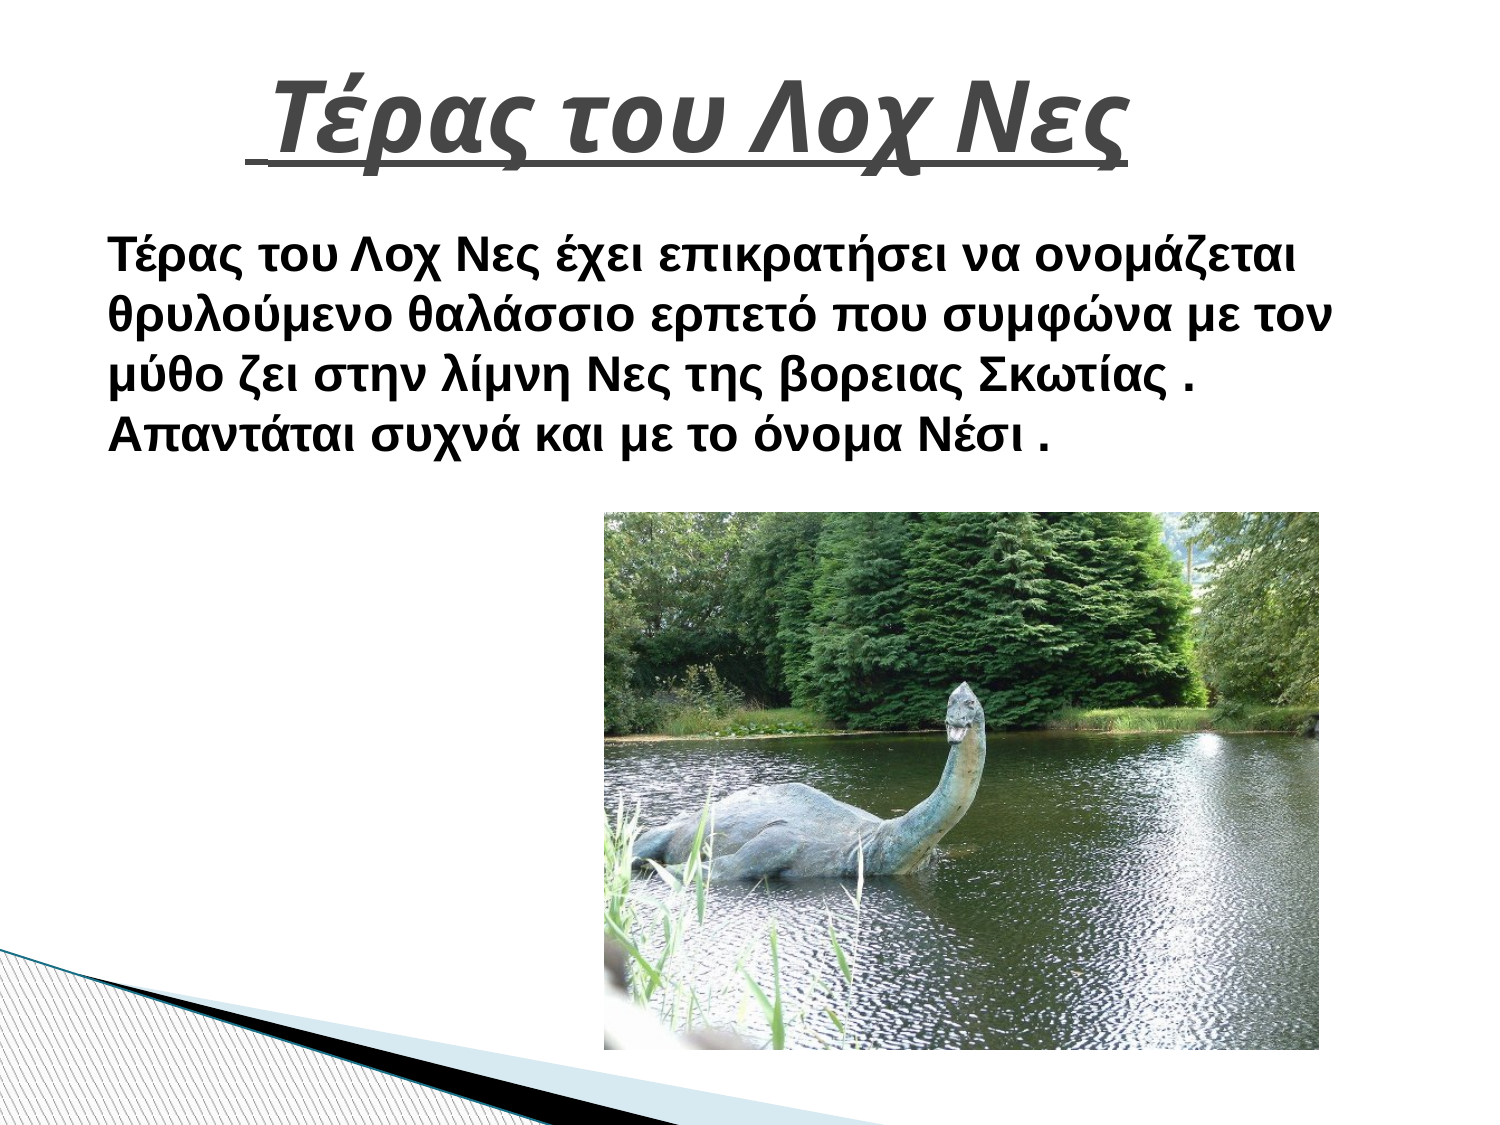

Τέρας του Λοχ Νες
# Τέρας του Λοχ Νες έχει επικρατήσει να ονομάζεται θρυλούμενο θαλάσσιο ερπετό που συμφώνα με τον μύθο ζει στην λίμνη Νες της βορειας Σκωτίας . Απαντάται συχνά και με το όνομα Νέσι .